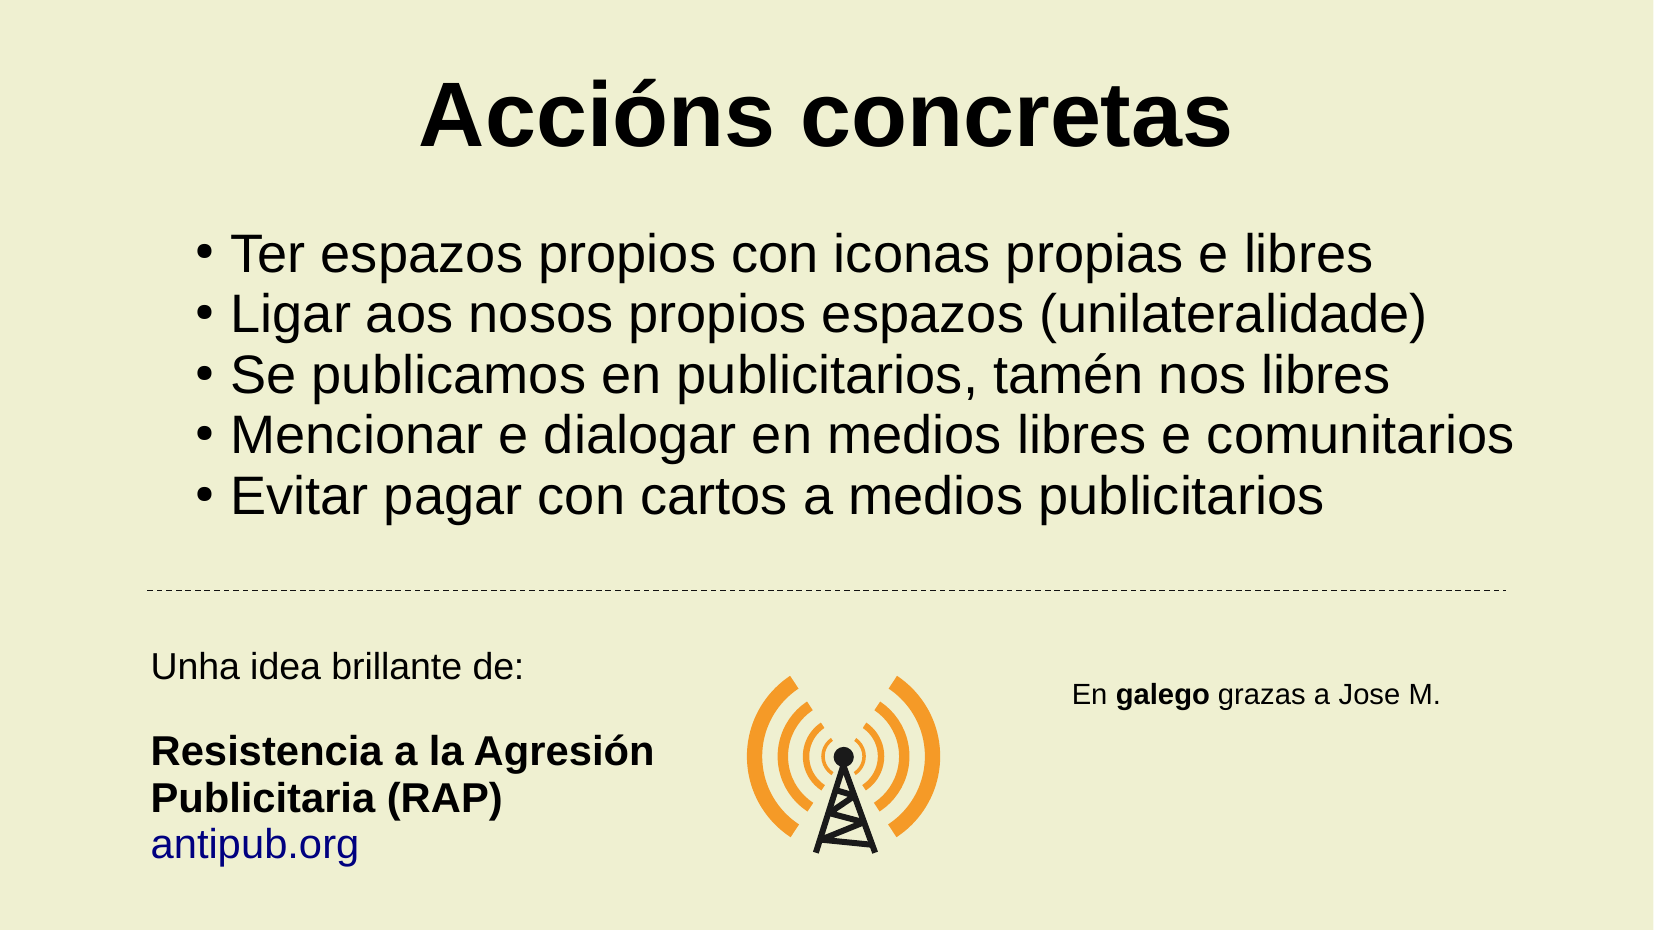

# Accións concretas
Ter espazos propios con iconas propias e libres
Ligar aos nosos propios espazos (unilateralidade)
Se publicamos en publicitarios, tamén nos libres
Mencionar e dialogar en medios libres e comunitarios
Evitar pagar con cartos a medios publicitarios
Unha idea brillante de:
En galego grazas a Jose M.
Resistencia a la Agresión Publicitaria (RAP)
antipub.org